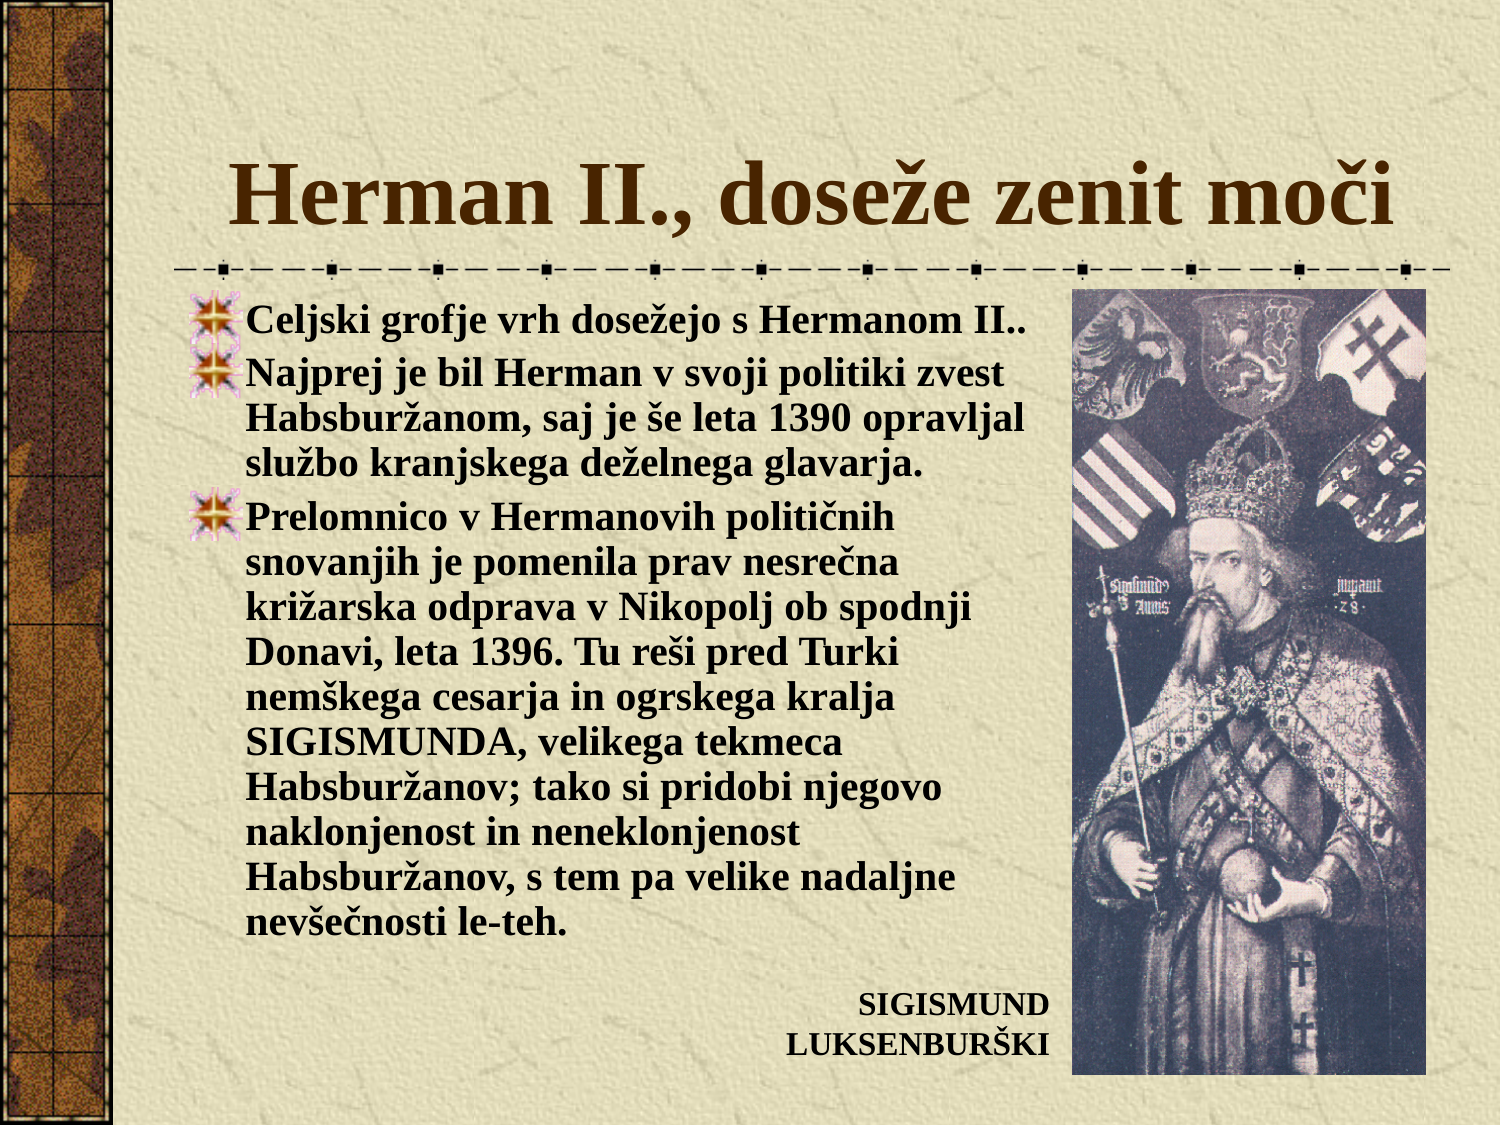

# Herman II., doseže zenit moči
Celjski grofje vrh dosežejo s Hermanom II..
Najprej je bil Herman v svoji politiki zvest Habsburžanom, saj je še leta 1390 opravljal službo kranjskega deželnega glavarja.
Prelomnico v Hermanovih političnih snovanjih je pomenila prav nesrečna križarska odprava v Nikopolj ob spodnji Donavi, leta 1396. Tu reši pred Turki nemškega cesarja in ogrskega kralja SIGISMUNDA, velikega tekmeca Habsburžanov; tako si pridobi njegovo naklonjenost in neneklonjenost Habsburžanov, s tem pa velike nadaljne nevšečnosti le-teh.
SIGISMUND LUKSENBURŠKI